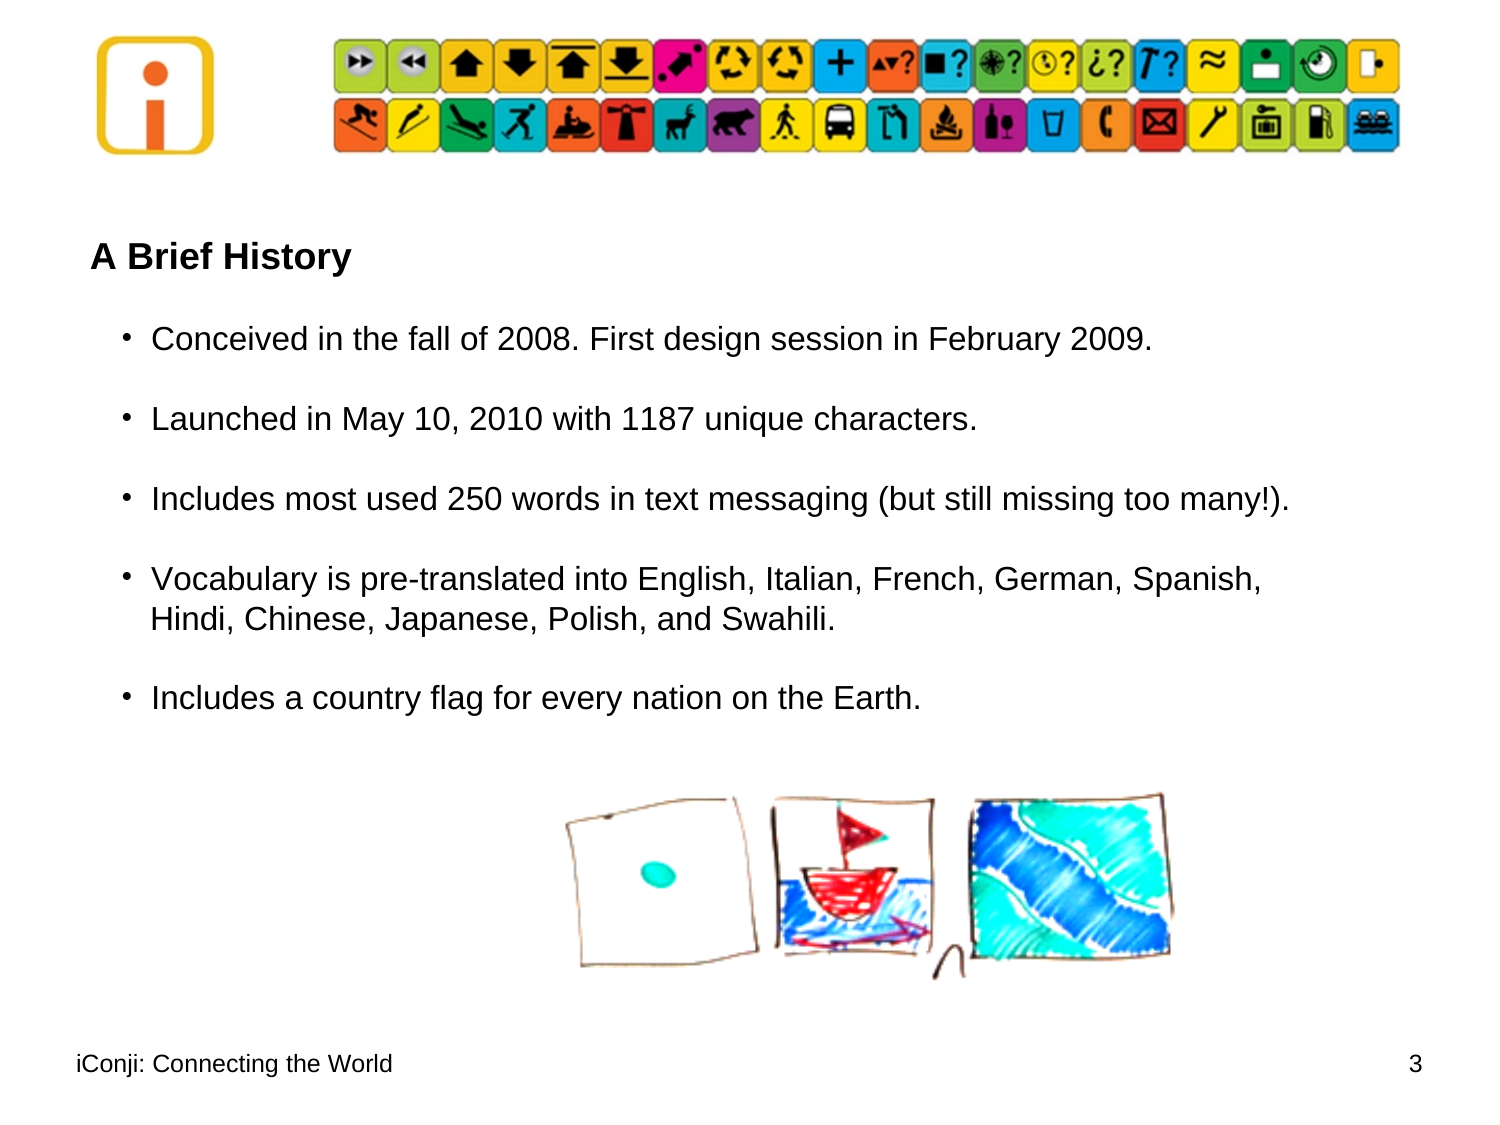

A Brief History
 Conceived in the fall of 2008. First design session in February 2009.
 Launched in May 10, 2010 with 1187 unique characters.
 Includes most used 250 words in text messaging (but still missing too many!).
 Vocabulary is pre-translated into English, Italian, French, German, Spanish, Hindi, Chinese, Japanese, Polish, and Swahili.
 Includes a country flag for every nation on the Earth.
3